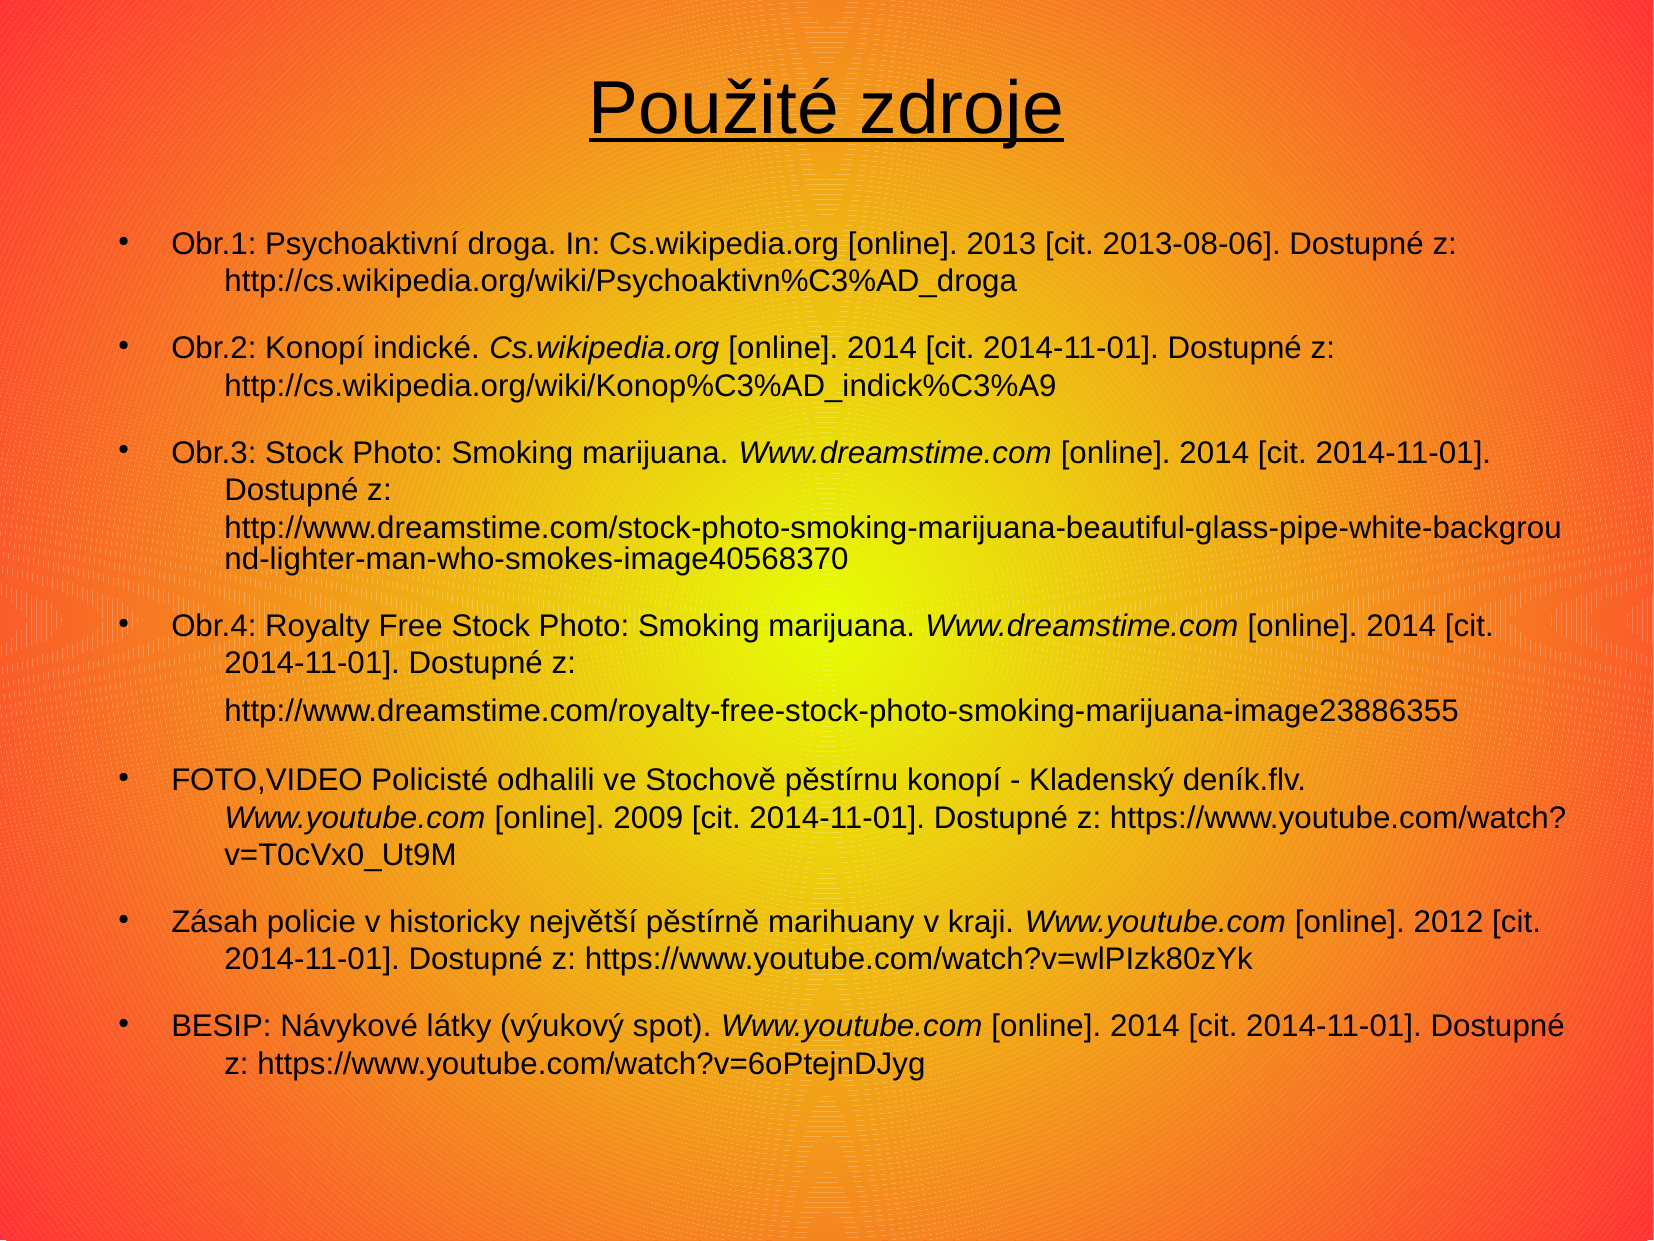

# Použité zdroje
Obr.1: Psychoaktivní droga. In: Cs.wikipedia.org [online]. 2013 [cit. 2013-08-06]. Dostupné z: http://cs.wikipedia.org/wiki/Psychoaktivn%C3%AD_droga
Obr.2: Konopí indické. Cs.wikipedia.org [online]. 2014 [cit. 2014-11-01]. Dostupné z: http://cs.wikipedia.org/wiki/Konop%C3%AD_indick%C3%A9
Obr.3: Stock Photo: Smoking marijuana. Www.dreamstime.com [online]. 2014 [cit. 2014-11-01]. Dostupné z: http://www.dreamstime.com/stock-photo-smoking-marijuana-beautiful-glass-pipe-white-background-lighter-man-who-smokes-image40568370
Obr.4: Royalty Free Stock Photo: Smoking marijuana. Www.dreamstime.com [online]. 2014 [cit. 2014-11-01]. Dostupné z: http://www.dreamstime.com/royalty-free-stock-photo-smoking-marijuana-image23886355
FOTO,VIDEO Policisté odhalili ve Stochově pěstírnu konopí - Kladenský deník.flv. Www.youtube.com [online]. 2009 [cit. 2014-11-01]. Dostupné z: https://www.youtube.com/watch?v=T0cVx0_Ut9M
Zásah policie v historicky největší pěstírně marihuany v kraji. Www.youtube.com [online]. 2012 [cit. 2014-11-01]. Dostupné z: https://www.youtube.com/watch?v=wlPIzk80zYk
BESIP: Návykové látky (výukový spot). Www.youtube.com [online]. 2014 [cit. 2014-11-01]. Dostupné z: https://www.youtube.com/watch?v=6oPtejnDJyg